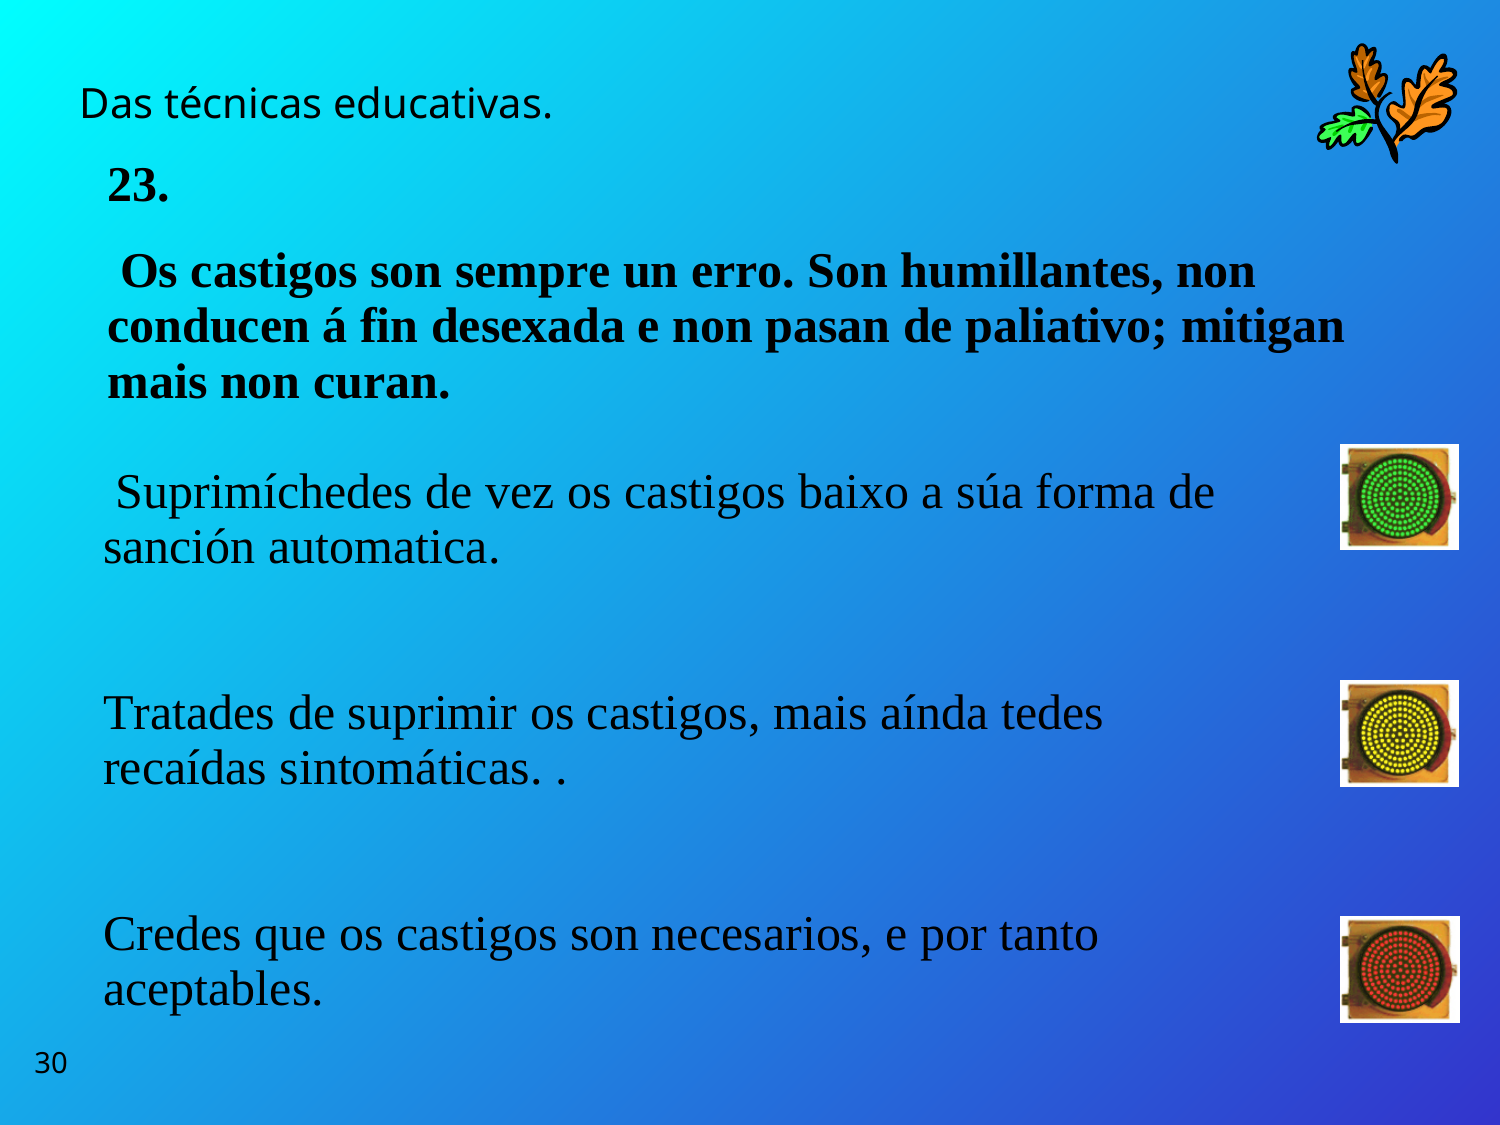

Das técnicas educativas.
23.
	 Os castigos son sempre un erro. Son humillantes, non conducen á fin desexada e non pasan de paliativo; mitigan mais non curan.
 Suprimíchedes de vez os castigos baixo a súa forma de sanción automatica.
Tratades de suprimir os castigos, mais aínda tedes recaídas sintomáticas. .
Credes que os castigos son necesarios, e por tanto aceptables.
30